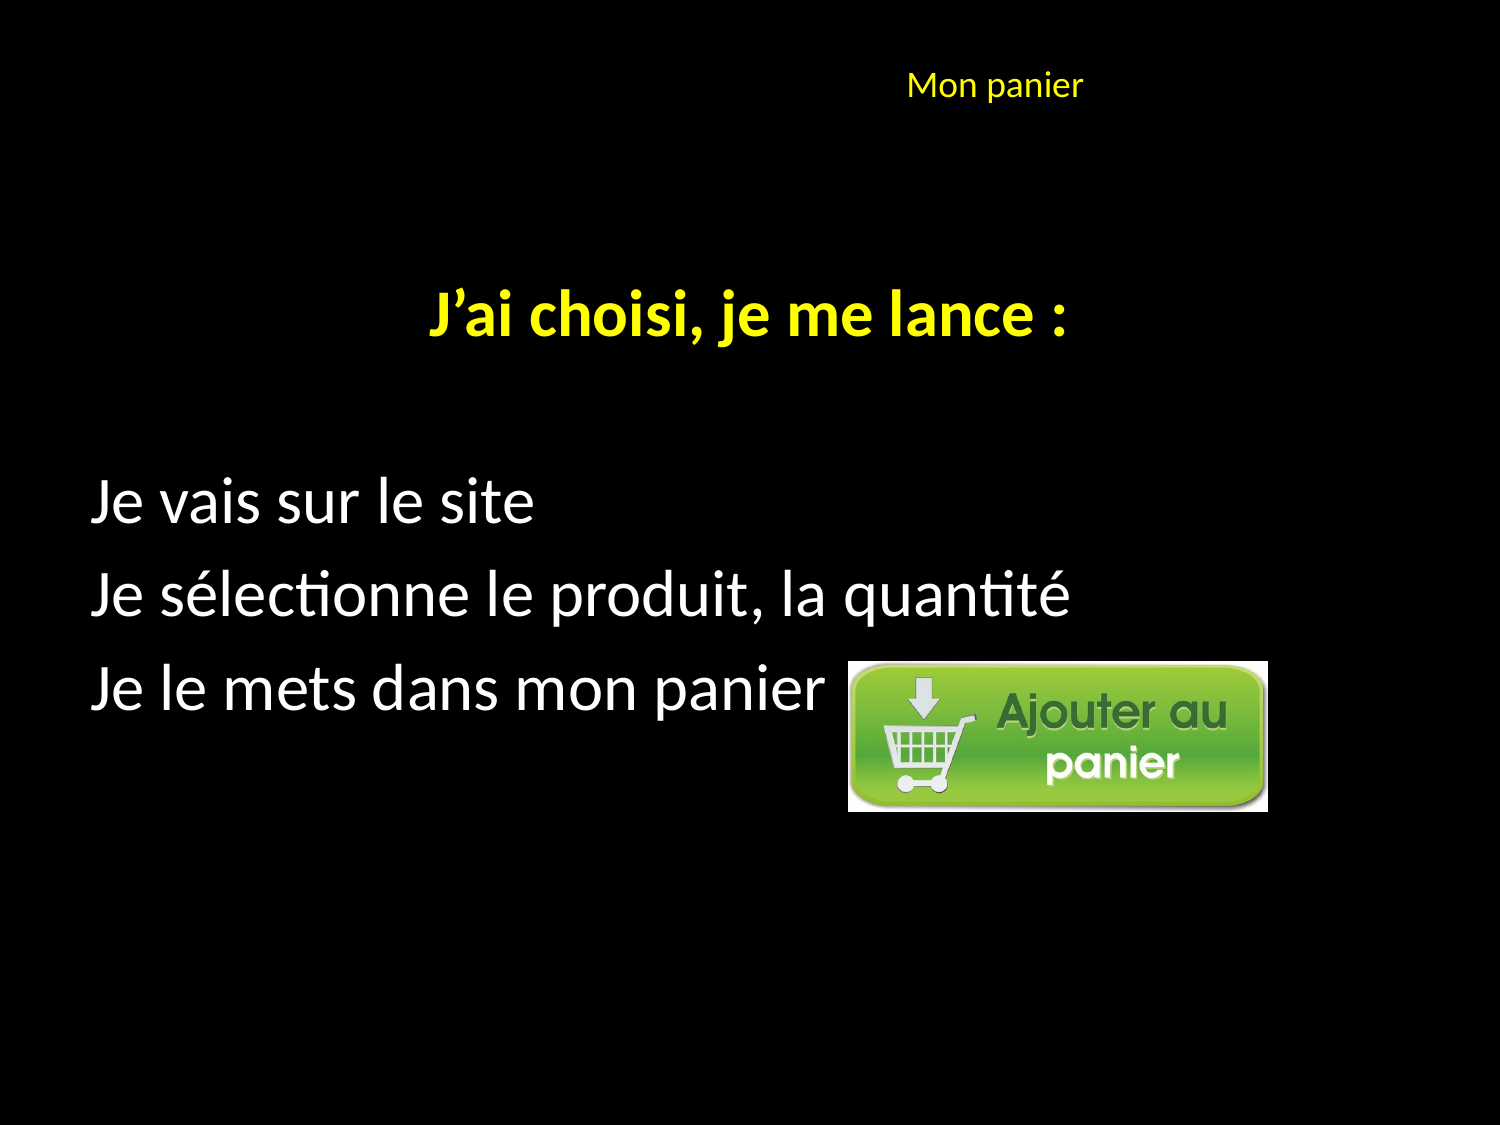

Mon panier
# J’ai choisi, je me lance :
Je vais sur le site
Je sélectionne le produit, la quantité
Je le mets dans mon panier